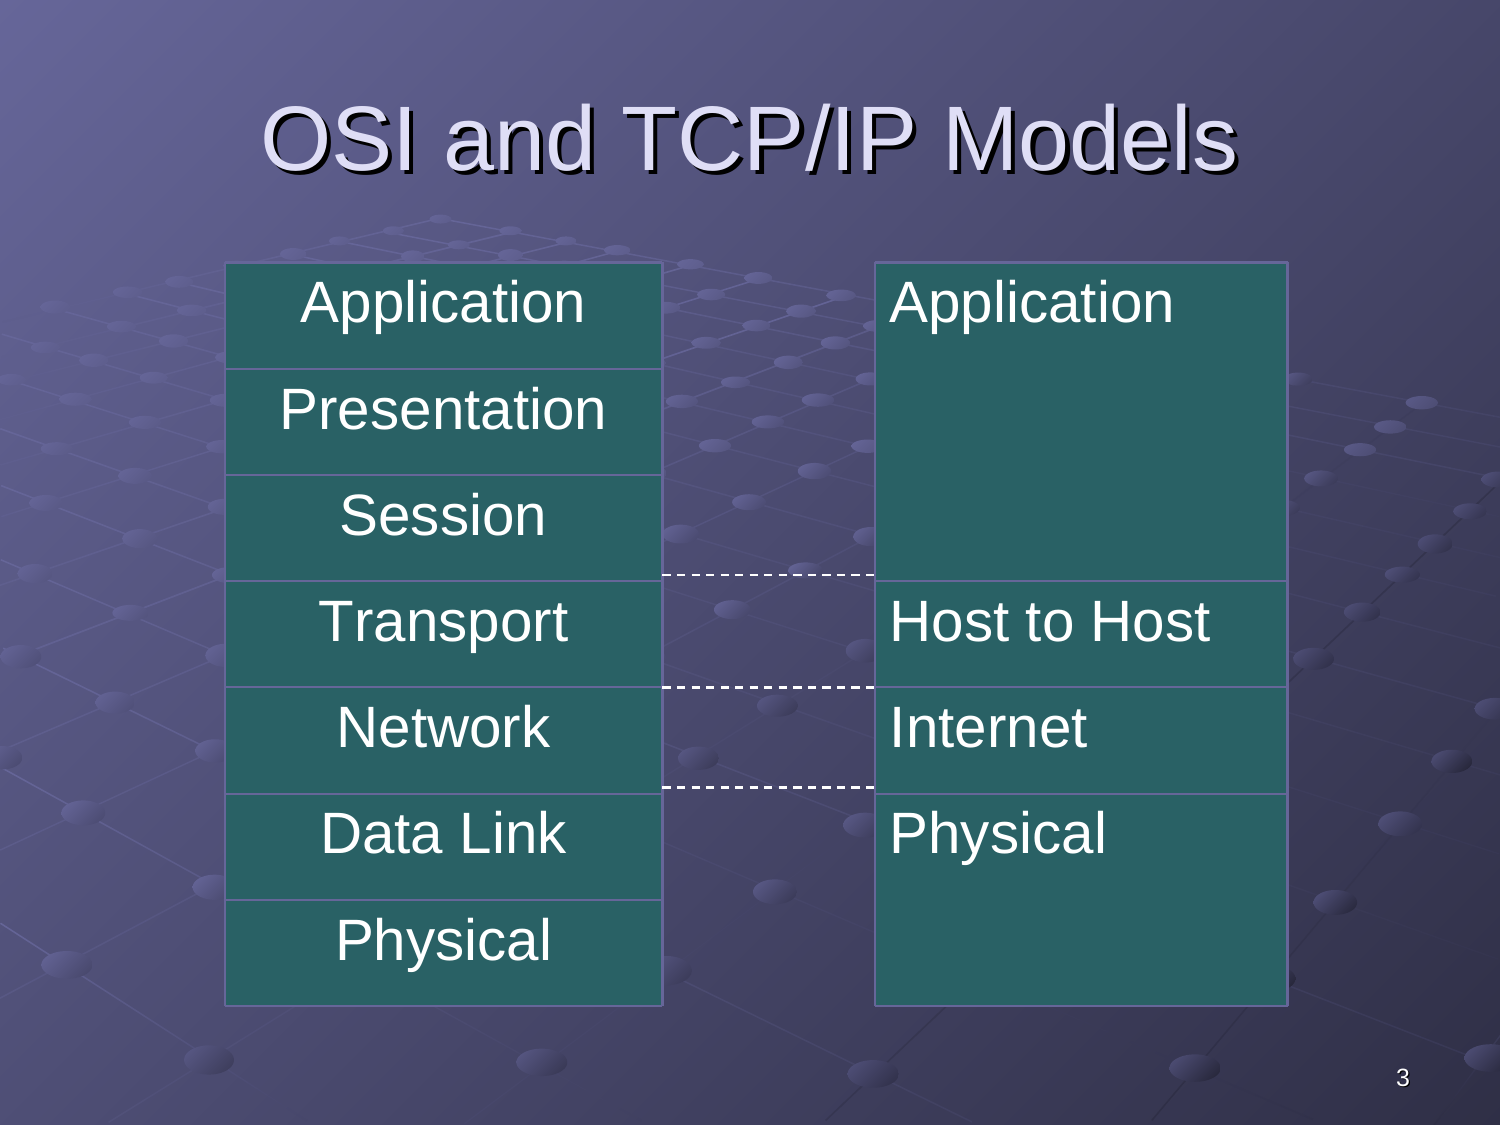

# OSI and TCP/IP Models
Application
Presentation
Session
Transport
Network
Data Link
Physical
Application
Host to Host
Internet
Physical
3